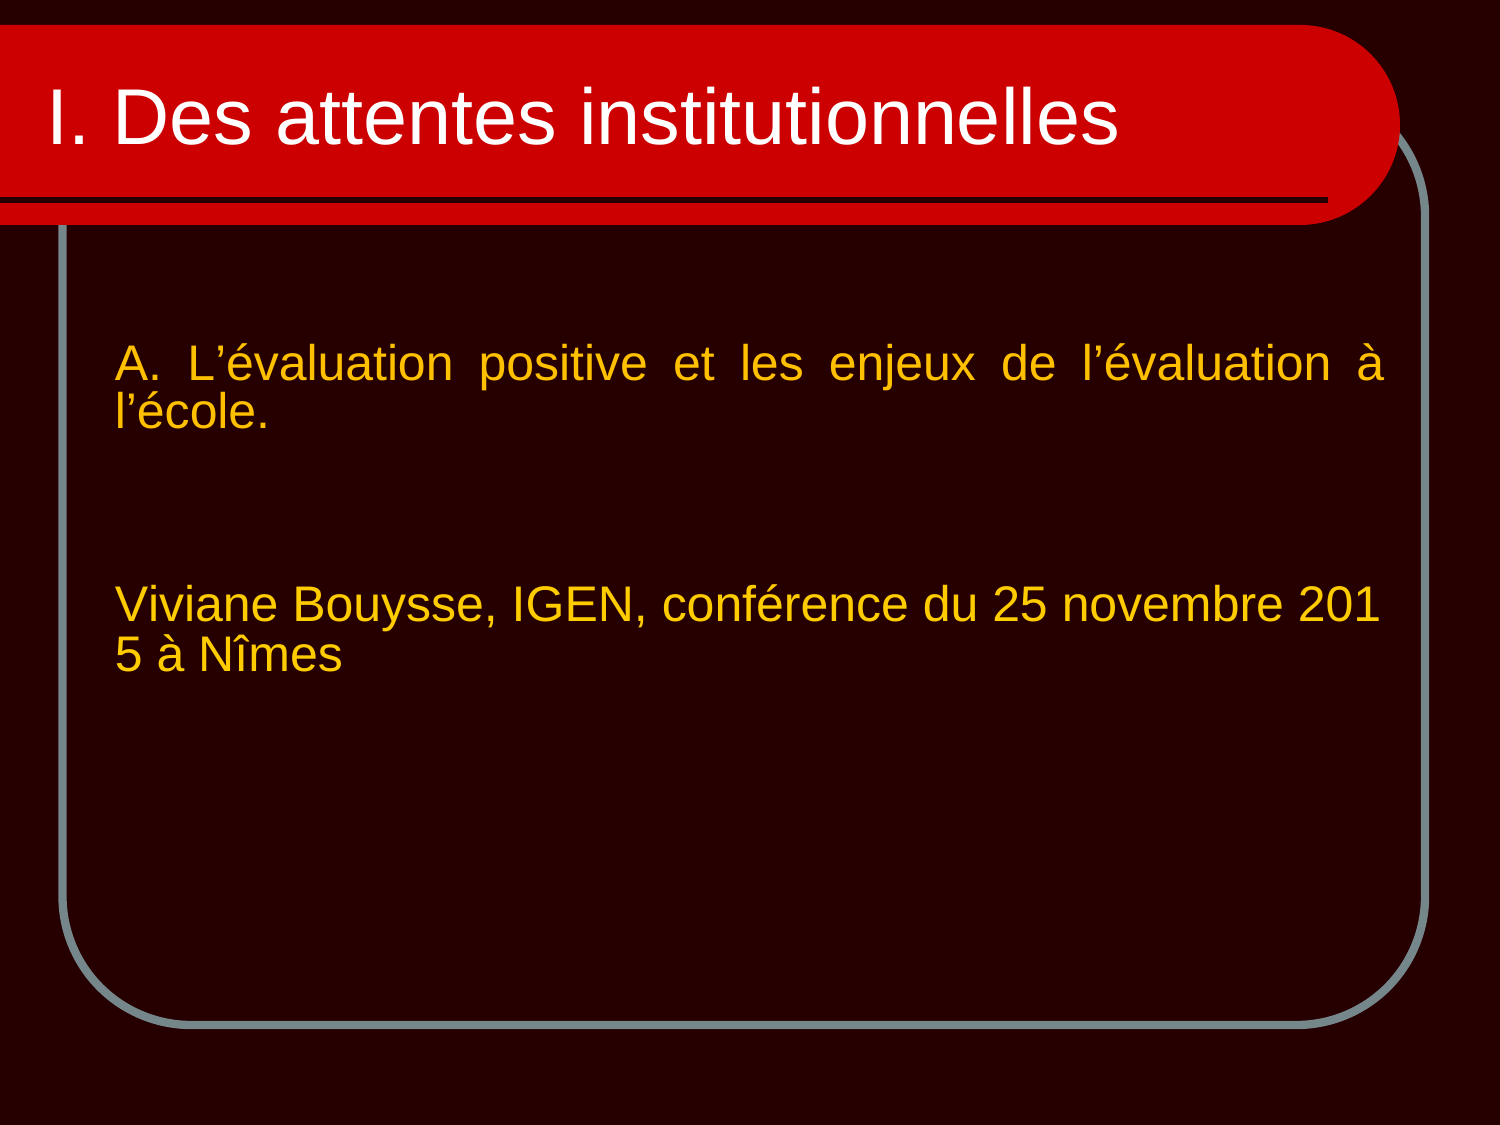

# I. Des attentes institutionnelles
A. L’évaluation positive et les enjeux de l’évaluation à l’école.
Viviane Bouysse, IGEN, conférence du 25 novembre 2015 à Nîmes